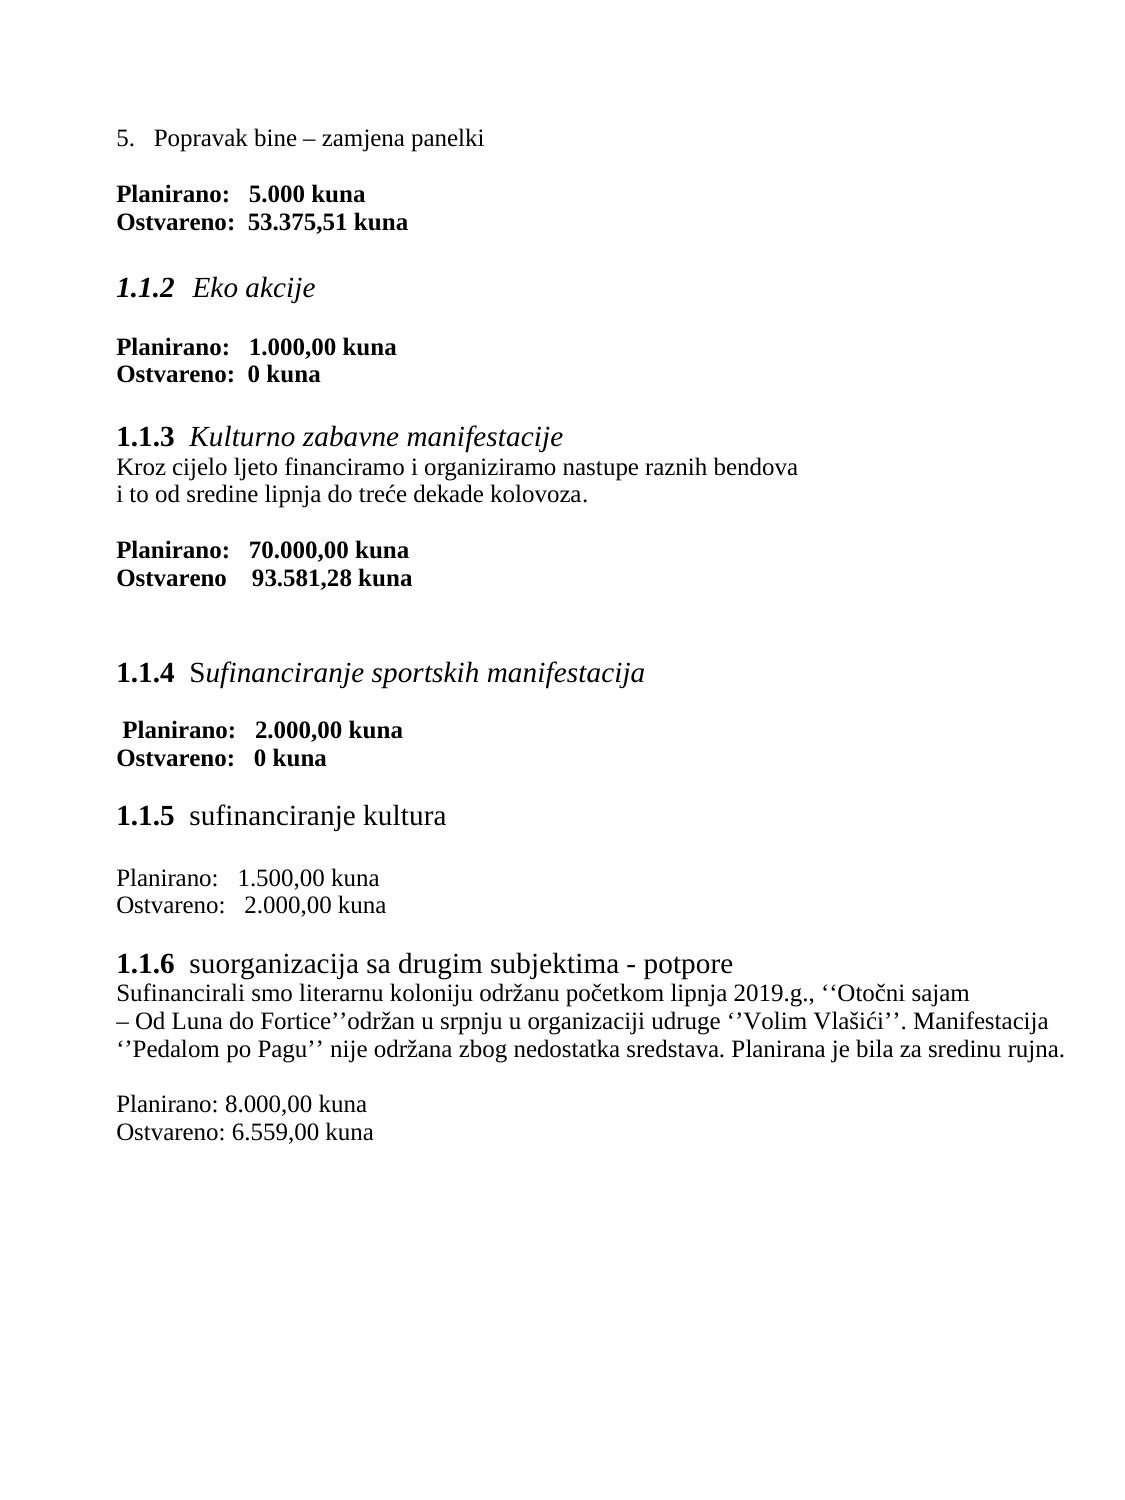

5. Popravak bine – zamjena panelki
Planirano: 5.000 kuna
Ostvareno: 53.375,51 kuna
1.1.2 Eko akcije
Planirano: 1.000,00 kuna
Ostvareno: 0 kuna
1.1.3 Kulturno zabavne manifestacije
Kroz cijelo ljeto financiramo i organiziramo nastupe raznih bendova
i to od sredine lipnja do treće dekade kolovoza.
Planirano: 70.000,00 kuna
Ostvareno 93.581,28 kuna
1.1.4 Sufinanciranje sportskih manifestacija
 Planirano: 2.000,00 kuna
Ostvareno: 0 kuna
1.1.5 sufinanciranje kultura
Planirano: 1.500,00 kuna
Ostvareno: 2.000,00 kuna
1.1.6 suorganizacija sa drugim subjektima - potpore
Sufinancirali smo literarnu koloniju održanu početkom lipnja 2019.g., ‘‘Otočni sajam
– Od Luna do Fortice’’održan u srpnju u organizaciji udruge ‘’Volim Vlašići’’. Manifestacija
‘’Pedalom po Pagu’’ nije održana zbog nedostatka sredstava. Planirana je bila za sredinu rujna.
Planirano: 8.000,00 kuna
Ostvareno: 6.559,00 kuna